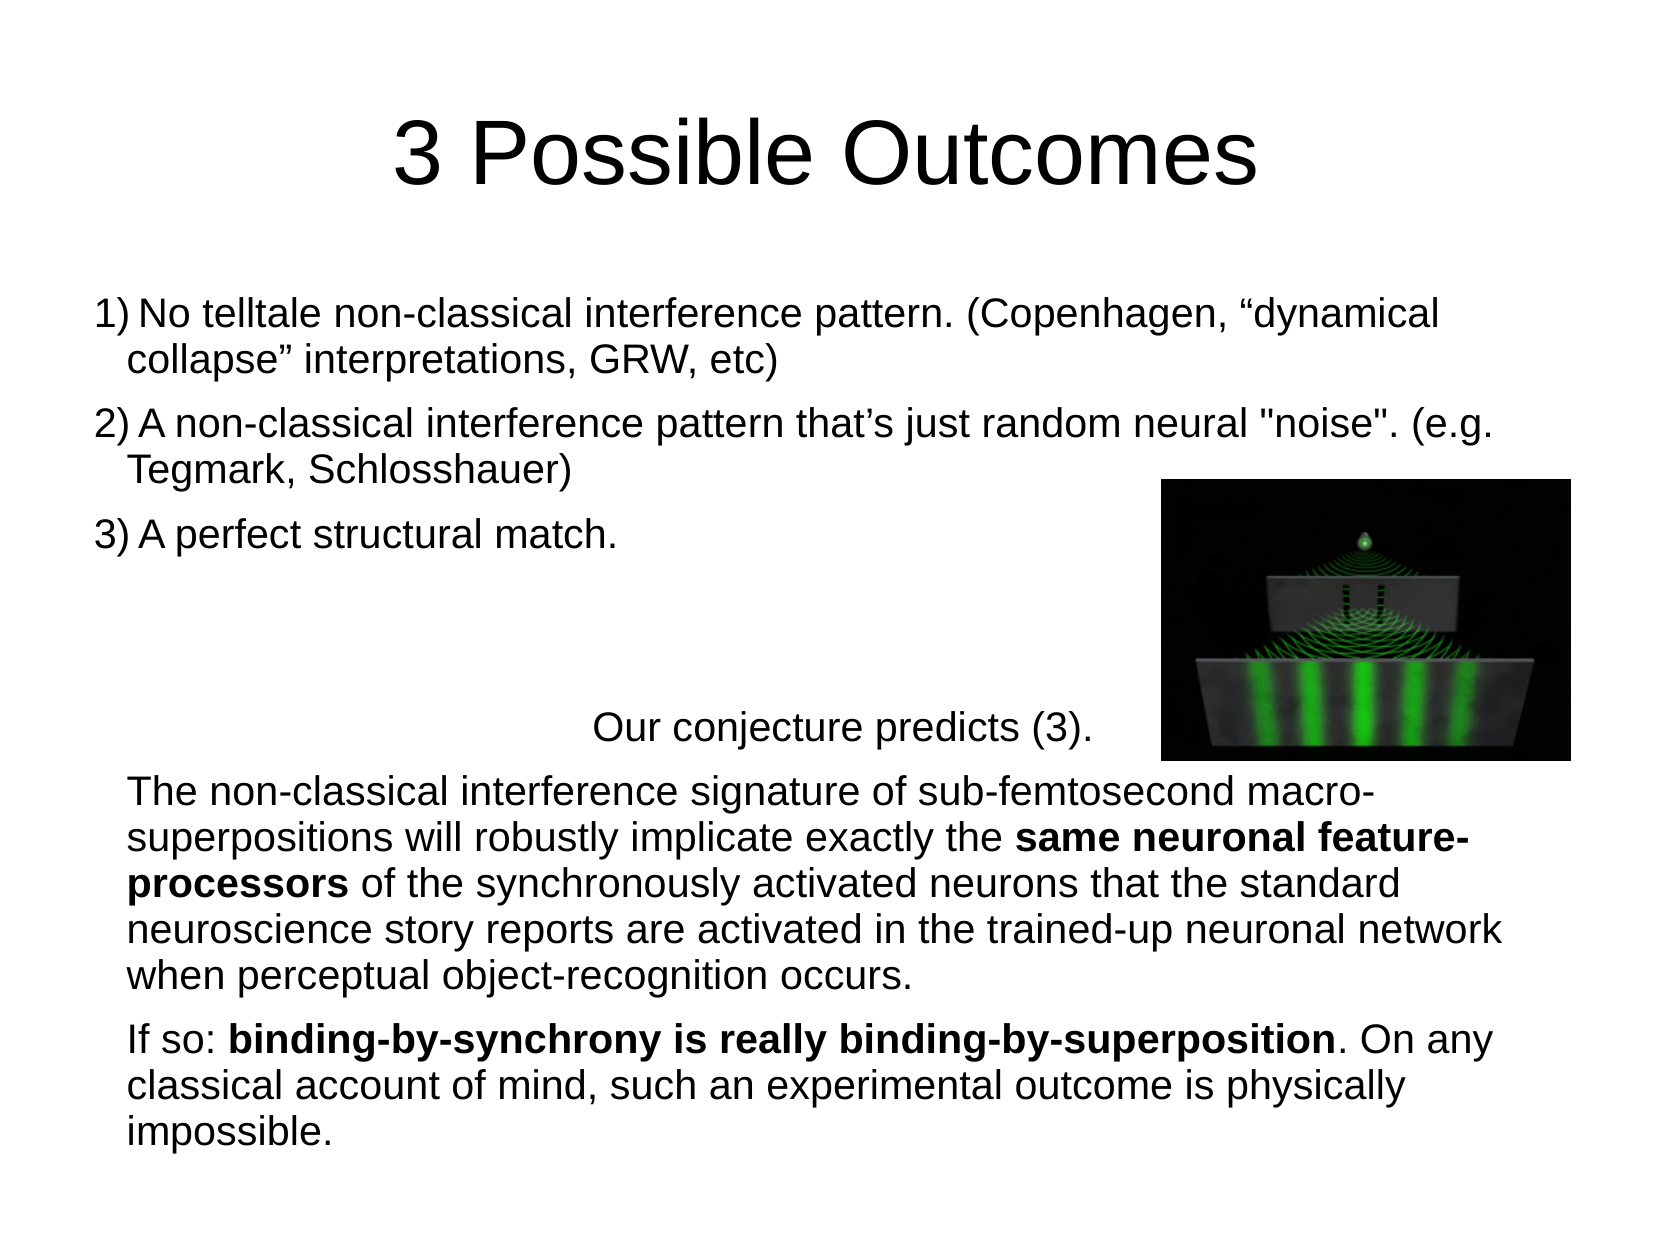

# 3 Possible Outcomes
 No telltale non-classical interference pattern. (Copenhagen, “dynamical collapse” interpretations, GRW, etc)
 A non-classical interference pattern that’s just random neural "noise". (e.g. Tegmark, Schlosshauer)
 A perfect structural match.
Our conjecture predicts (3).
The non-classical interference signature of sub-femtosecond macro-superpositions will robustly implicate exactly the same neuronal feature-processors of the synchronously activated neurons that the standard neuroscience story reports are activated in the trained-up neuronal network when perceptual object-recognition occurs.
If so: binding-by-synchrony is really binding-by-superposition. On any classical account of mind, such an experimental outcome is physically impossible.